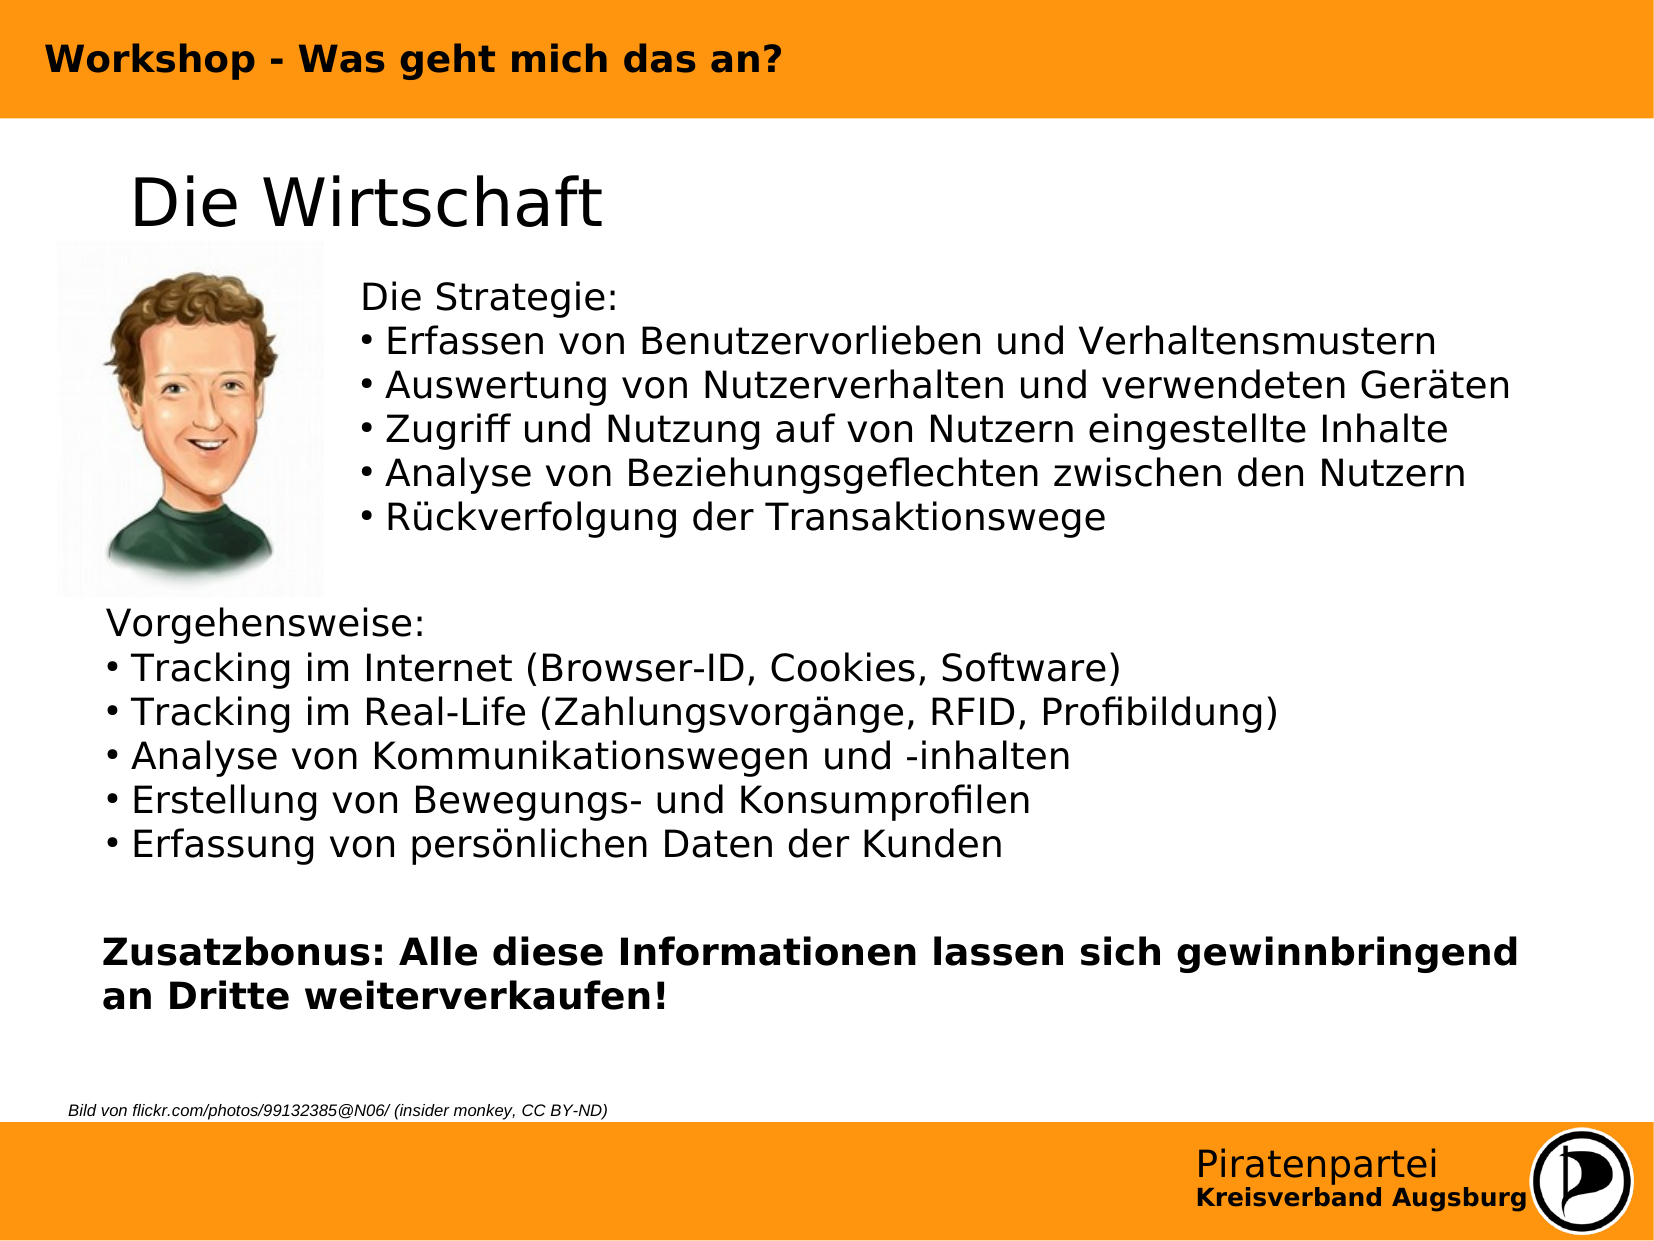

Workshop - Was geht mich das an?
Die Wirtschaft
Die Strategie:
 Erfassen von Benutzervorlieben und Verhaltensmustern
 Auswertung von Nutzerverhalten und verwendeten Geräten
 Zugriff und Nutzung auf von Nutzern eingestellte Inhalte
 Analyse von Beziehungsgeflechten zwischen den Nutzern
 Rückverfolgung der Transaktionswege
Vorgehensweise:
 Tracking im Internet (Browser-ID, Cookies, Software)
 Tracking im Real-Life (Zahlungsvorgänge, RFID, Profibildung)
 Analyse von Kommunikationswegen und -inhalten
 Erstellung von Bewegungs- und Konsumprofilen
 Erfassung von persönlichen Daten der Kunden
Zusatzbonus: Alle diese Informationen lassen sich gewinnbringend an Dritte weiterverkaufen!
Bild von flickr.com/photos/99132385@N06/ (insider monkey, CC BY-ND)